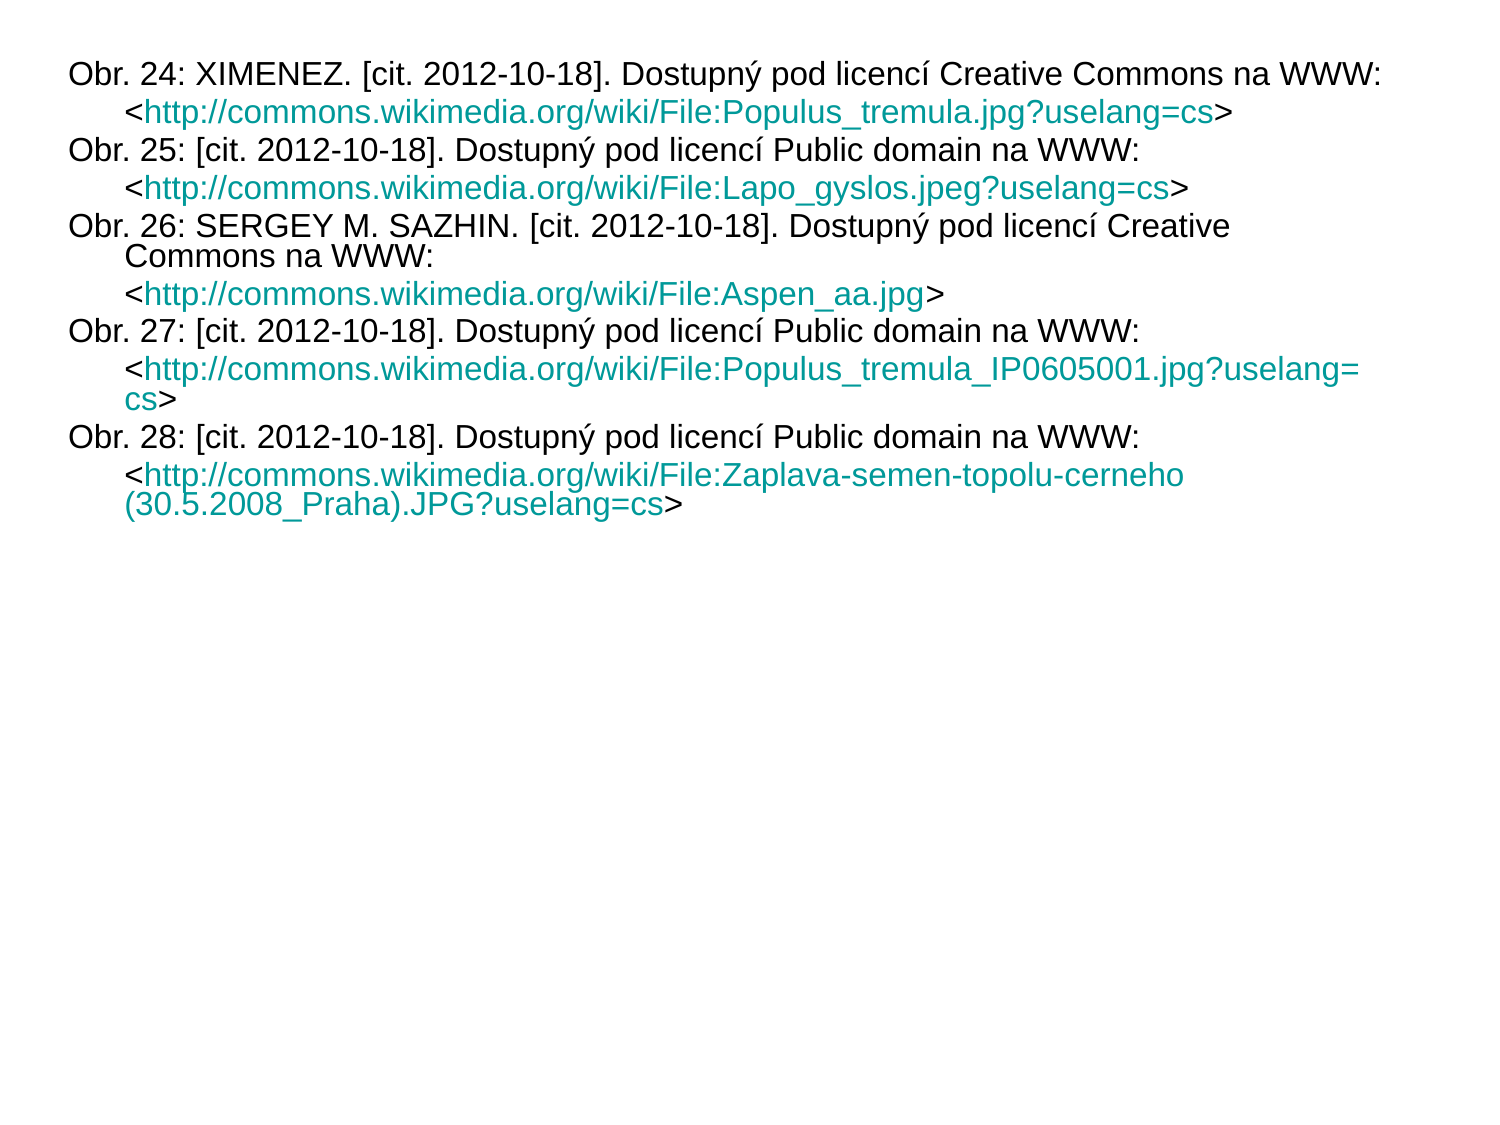

# Obr. 24: XIMENEZ. [cit. 2012-10-18]. Dostupný pod licencí Creative Commons na WWW:
	<http://commons.wikimedia.org/wiki/File:Populus_tremula.jpg?uselang=cs>
Obr. 25: [cit. 2012-10-18]. Dostupný pod licencí Public domain na WWW:
	<http://commons.wikimedia.org/wiki/File:Lapo_gyslos.jpeg?uselang=cs>
Obr. 26: SERGEY M. SAZHIN. [cit. 2012-10-18]. Dostupný pod licencí Creative Commons na WWW:
	<http://commons.wikimedia.org/wiki/File:Aspen_aa.jpg>
Obr. 27: [cit. 2012-10-18]. Dostupný pod licencí Public domain na WWW:
	<http://commons.wikimedia.org/wiki/File:Populus_tremula_IP0605001.jpg?uselang=cs>
Obr. 28: [cit. 2012-10-18]. Dostupný pod licencí Public domain na WWW:
	<http://commons.wikimedia.org/wiki/File:Zaplava-semen-topolu-cerneho(30.5.2008_Praha).JPG?uselang=cs>